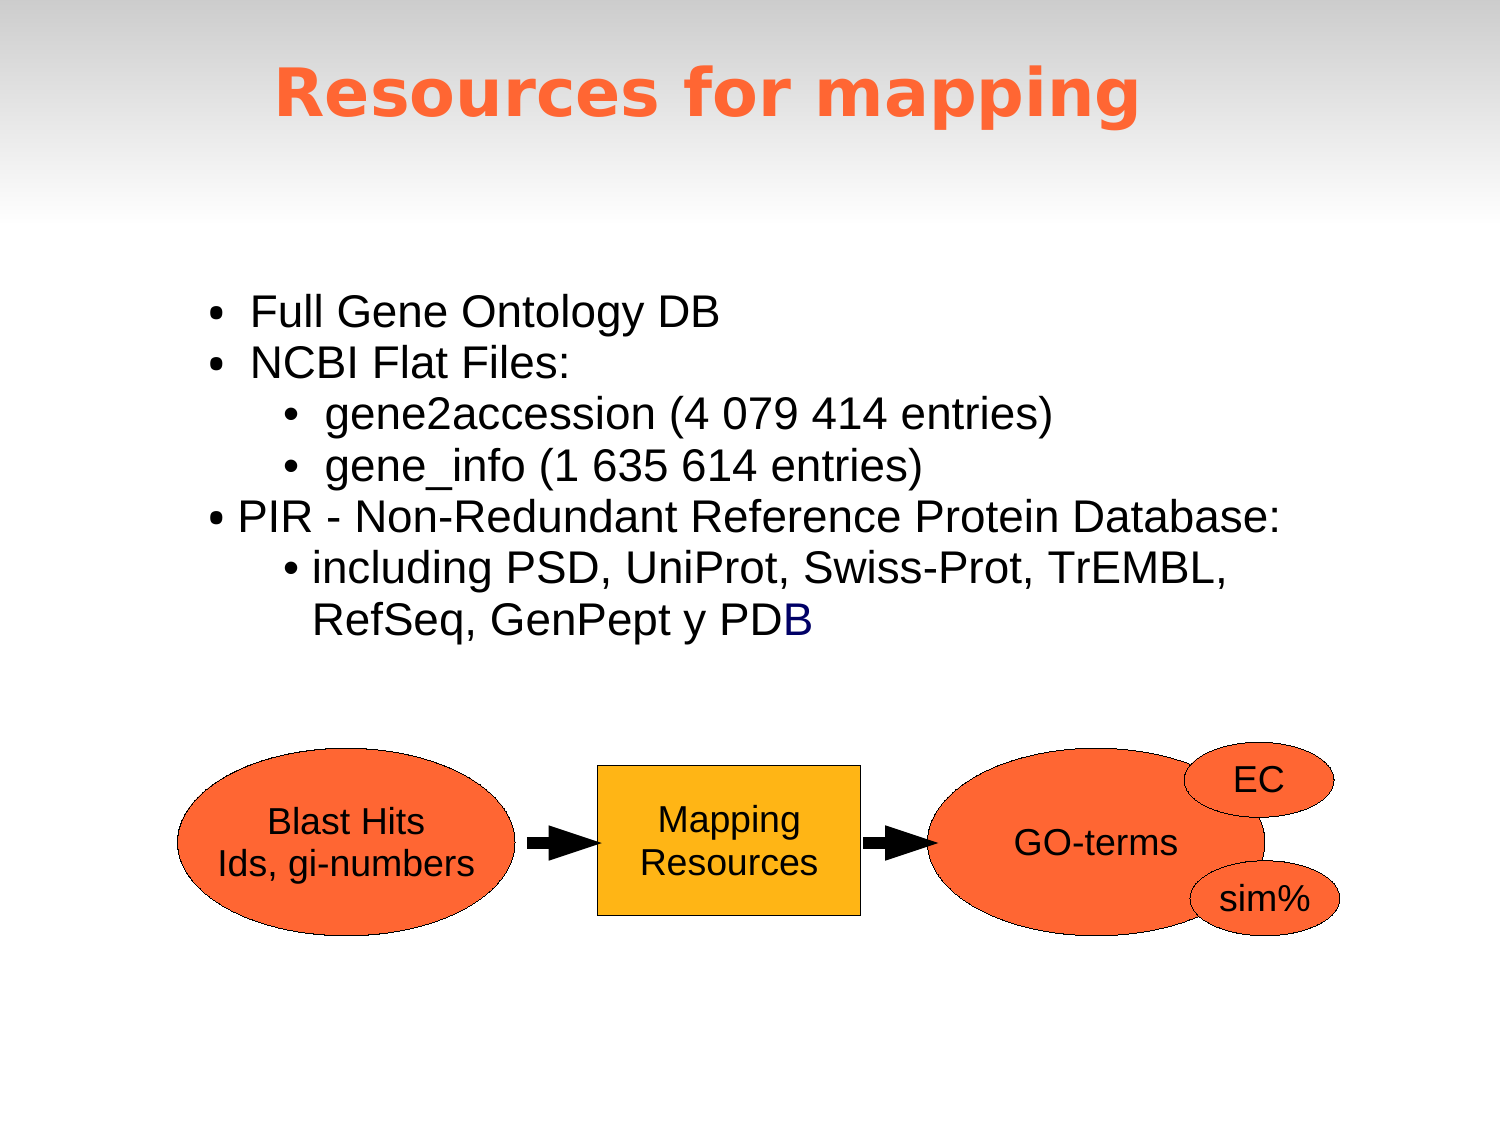

Resources for mapping
 Full Gene Ontology DB
 NCBI Flat Files:
 gene2accession (4 079 414 entries)
 gene_info (1 635 614 entries)
 PIR - Non-Redundant Reference Protein Database:
 including PSD, UniProt, Swiss-Prot, TrEMBL,
 RefSeq, GenPept y PDB
EC
Blast Hits
Ids, gi-numbers
GO-terms
Blast Hits
Ids, gi-numbers
Mapping
Resources
sim%